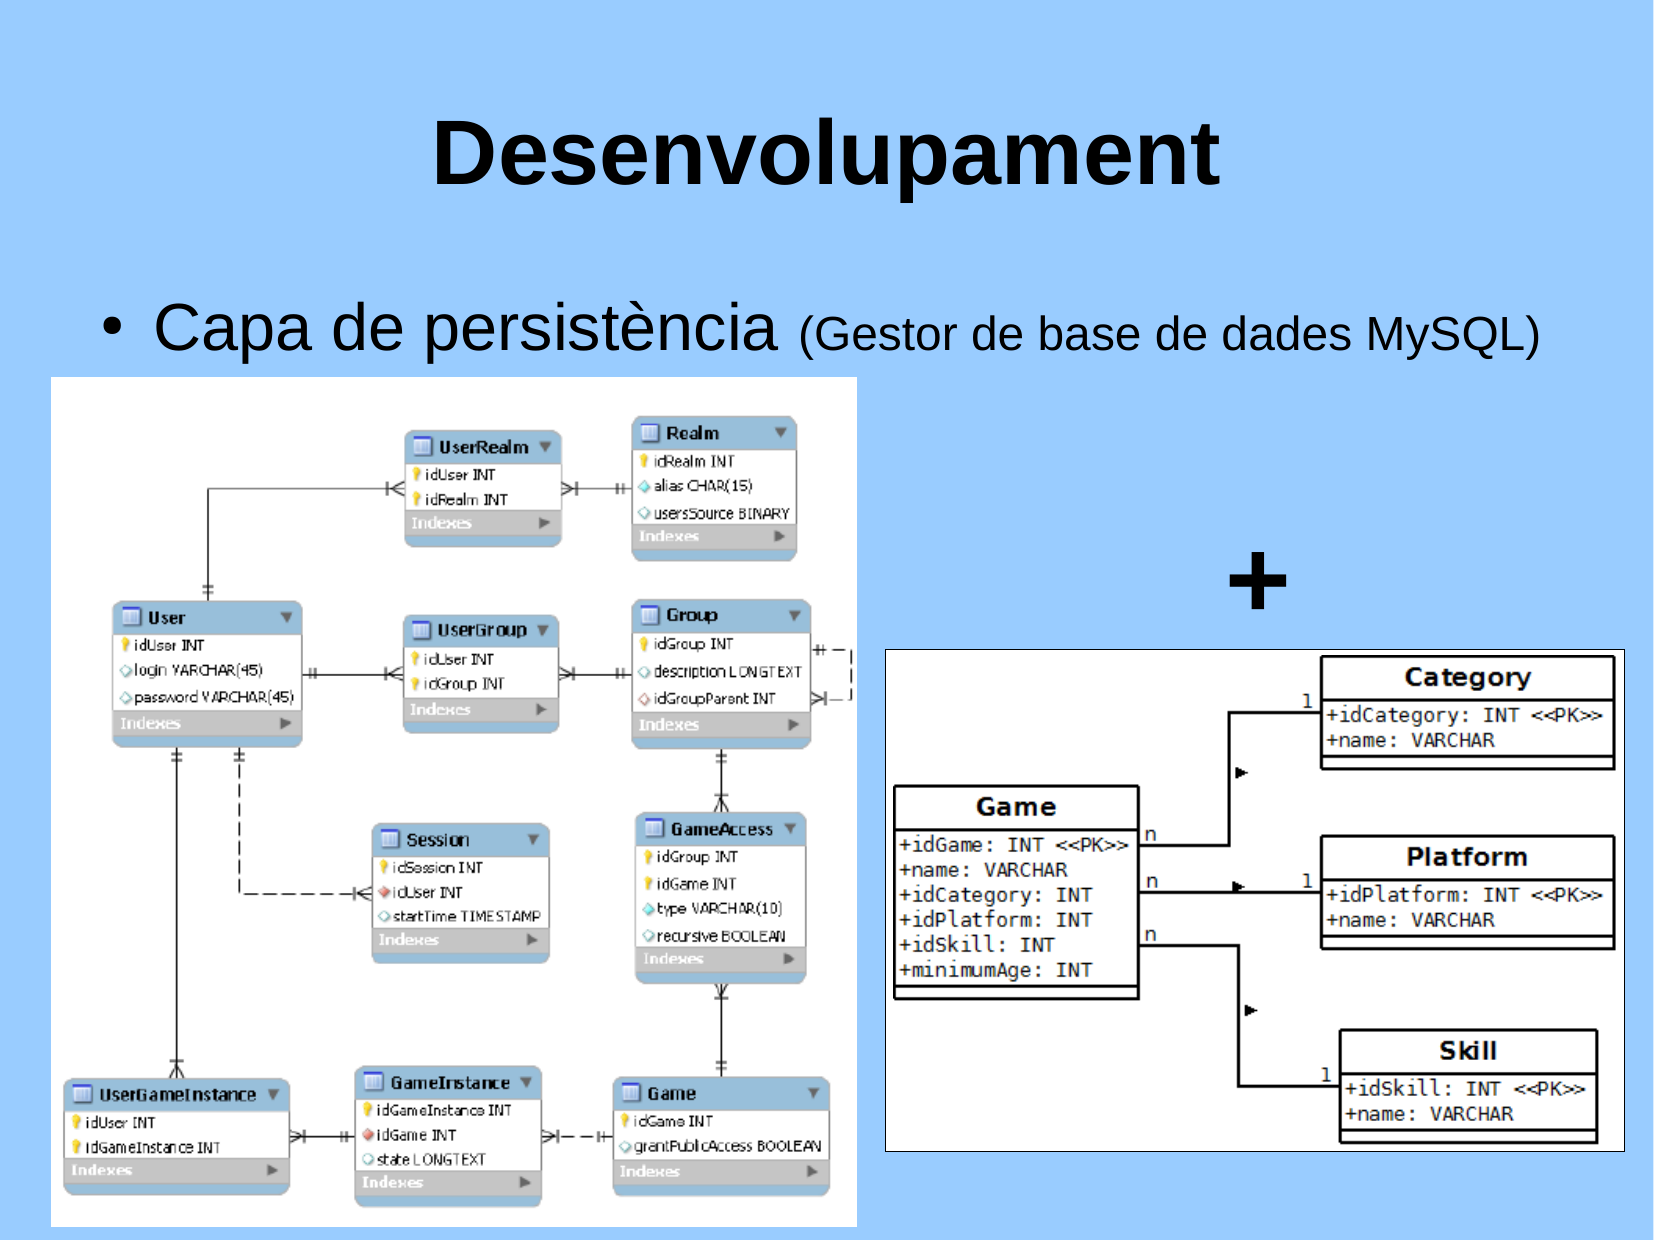

# Desenvolupament
Capa de persistència (Gestor de base de dades MySQL)
+